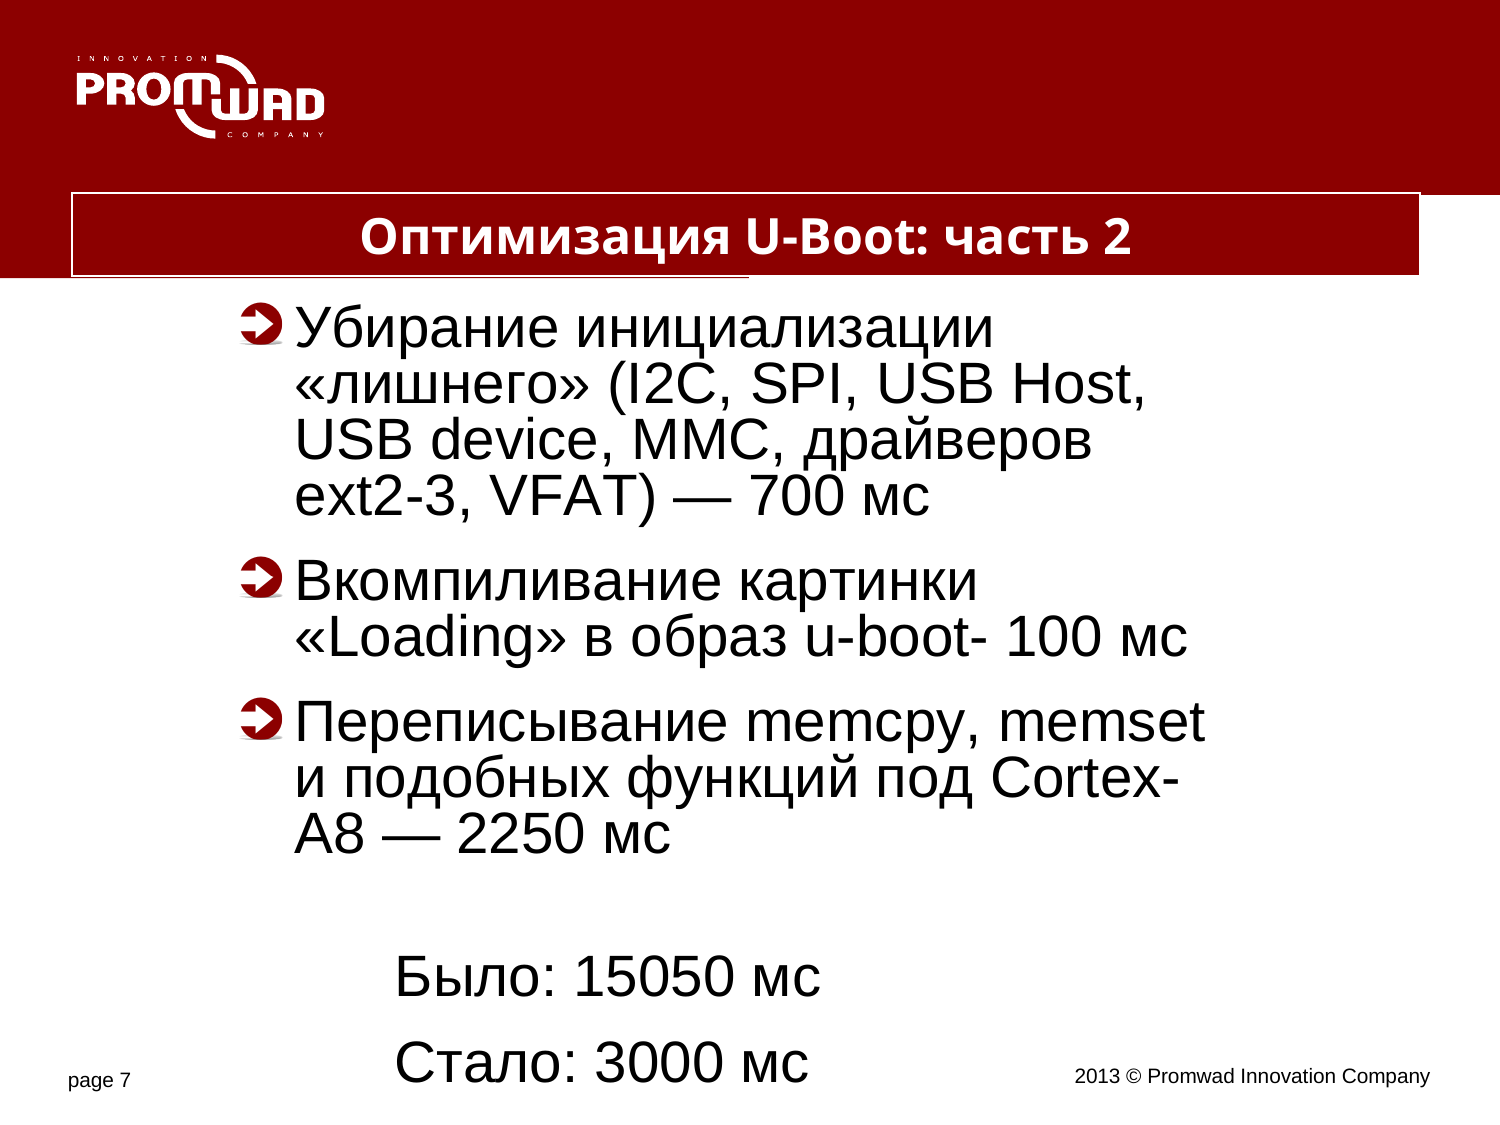

Оптимизация U-Boot: часть 2
Убирание инициализации «лишнего» (I2C, SPI, USB Host, USB device, MMC, драйверов ext2-3, VFAT) — 700 мс
Вкомпиливание картинки «Loading» в образ u-boot- 100 мс
Переписывание memcpy, memset и подобных функций под Cortex-A8 — 2250 мс
Было: 15050 мс
Стало: 3000 мс
2013 © Promwad Innovation Company